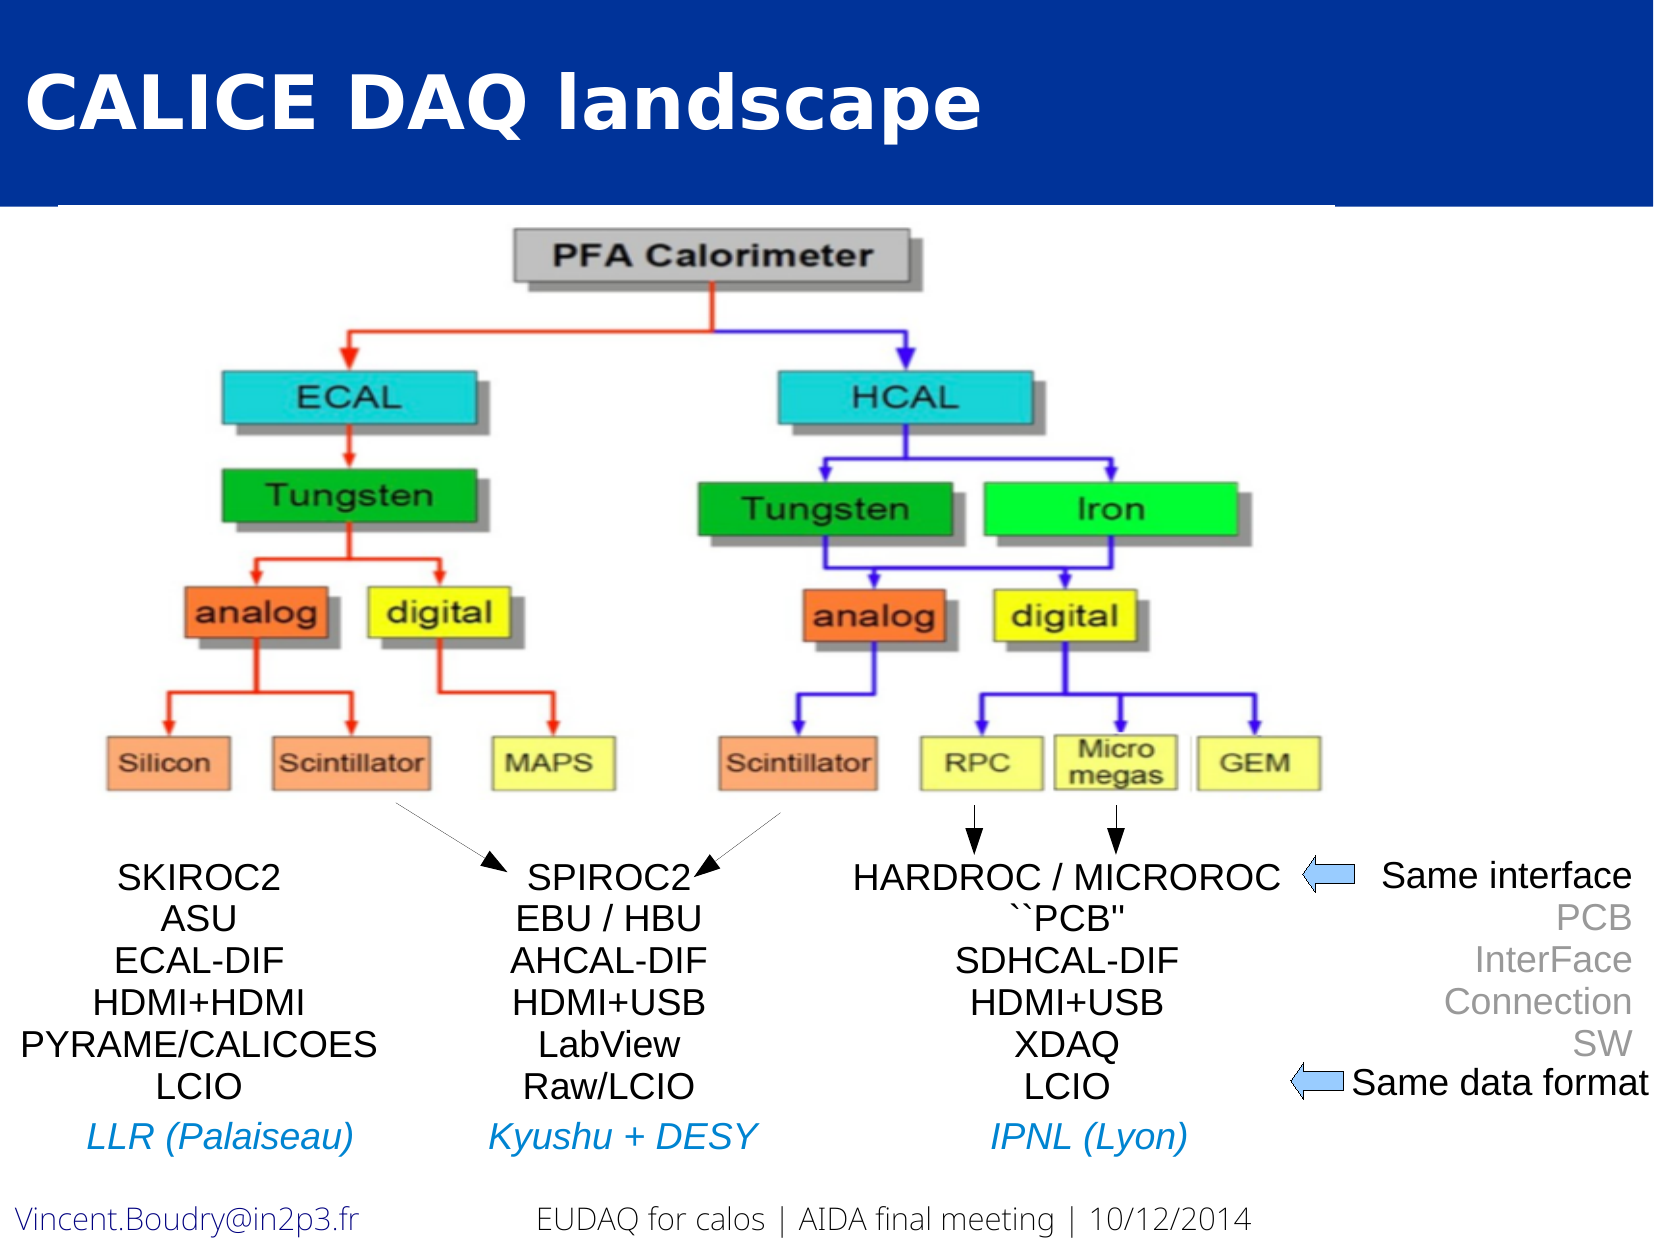

# CALICE DAQ landscape
Same interface
PCB
InterFace
Connection
SW
SKIROC2
ASU
ECAL-DIF
HDMI+HDMI
PYRAME/CALICOES
LCIO
SPIROC2
EBU / HBU
AHCAL-DIF
HDMI+USB
LabView
Raw/LCIO
HARDROC / MICROROC
``PCB''
SDHCAL-DIF
HDMI+USB
XDAQ
LCIO
Same data format
LLR (Palaiseau)
Kyushu + DESY
IPNL (Lyon)
Vincent.Boudry@in2p3.fr
EUDAQ for calos | AIDA final meeting | 10/12/2014